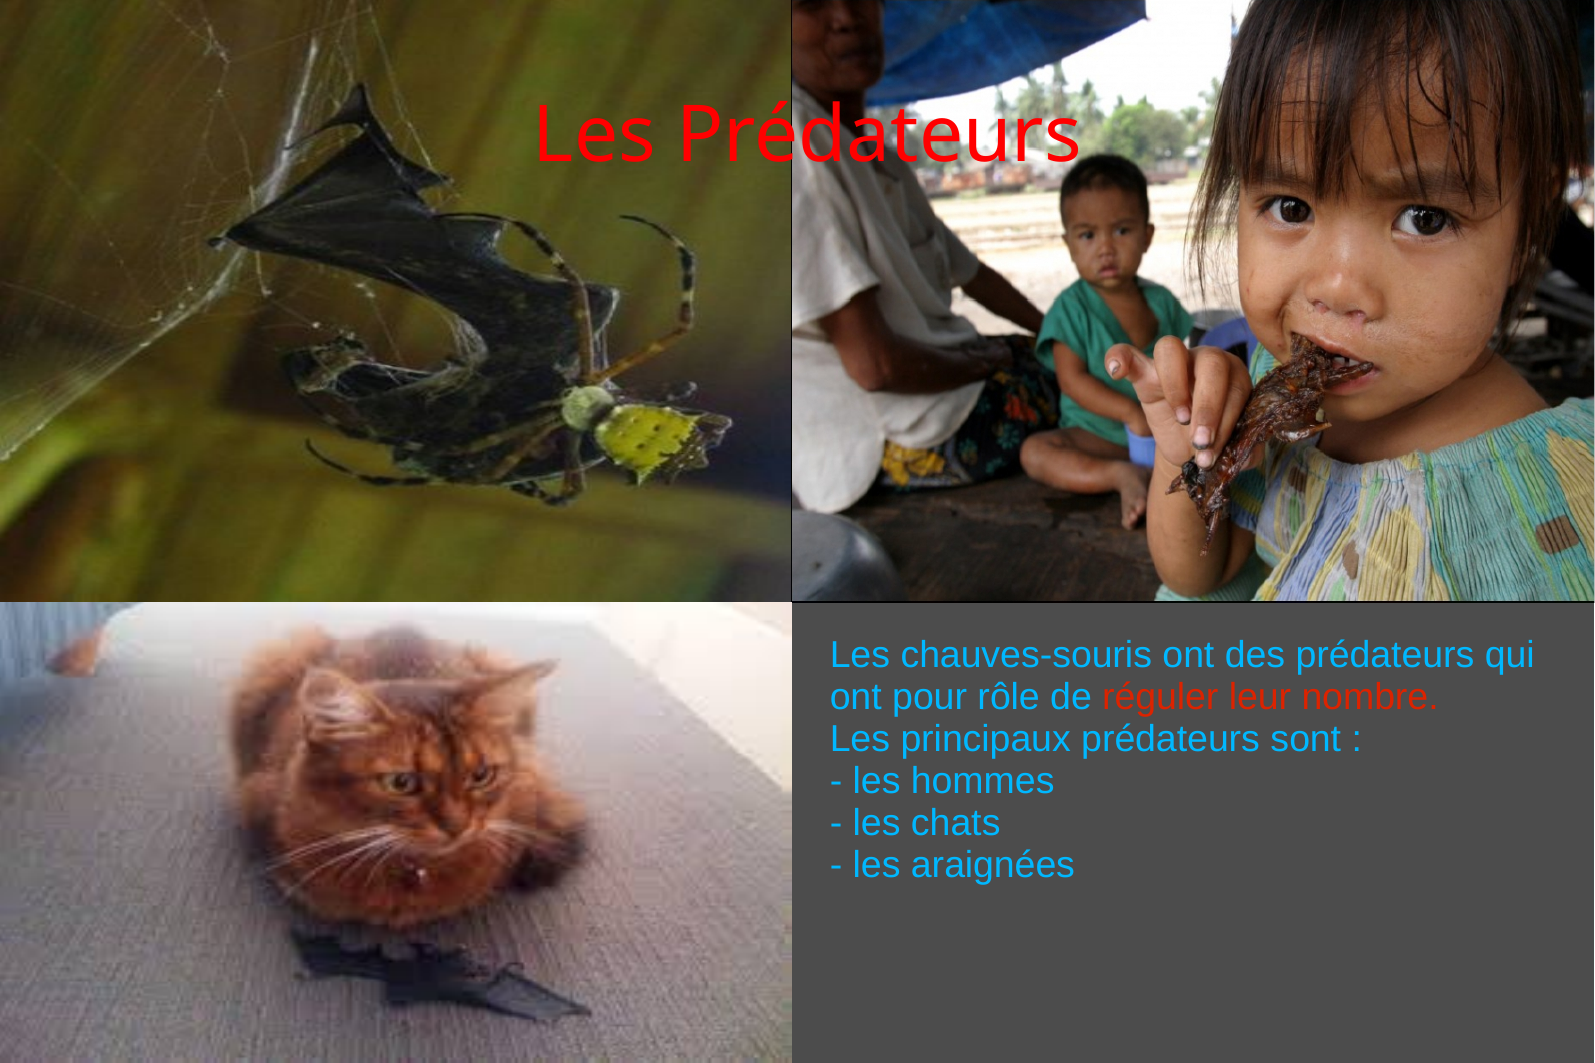

# Les Prédateurs
Les chauves-souris ont des prédateurs qui ont pour rôle de réguler leur nombre.
Les principaux prédateurs sont :
- les hommes
- les chats
- les araignées